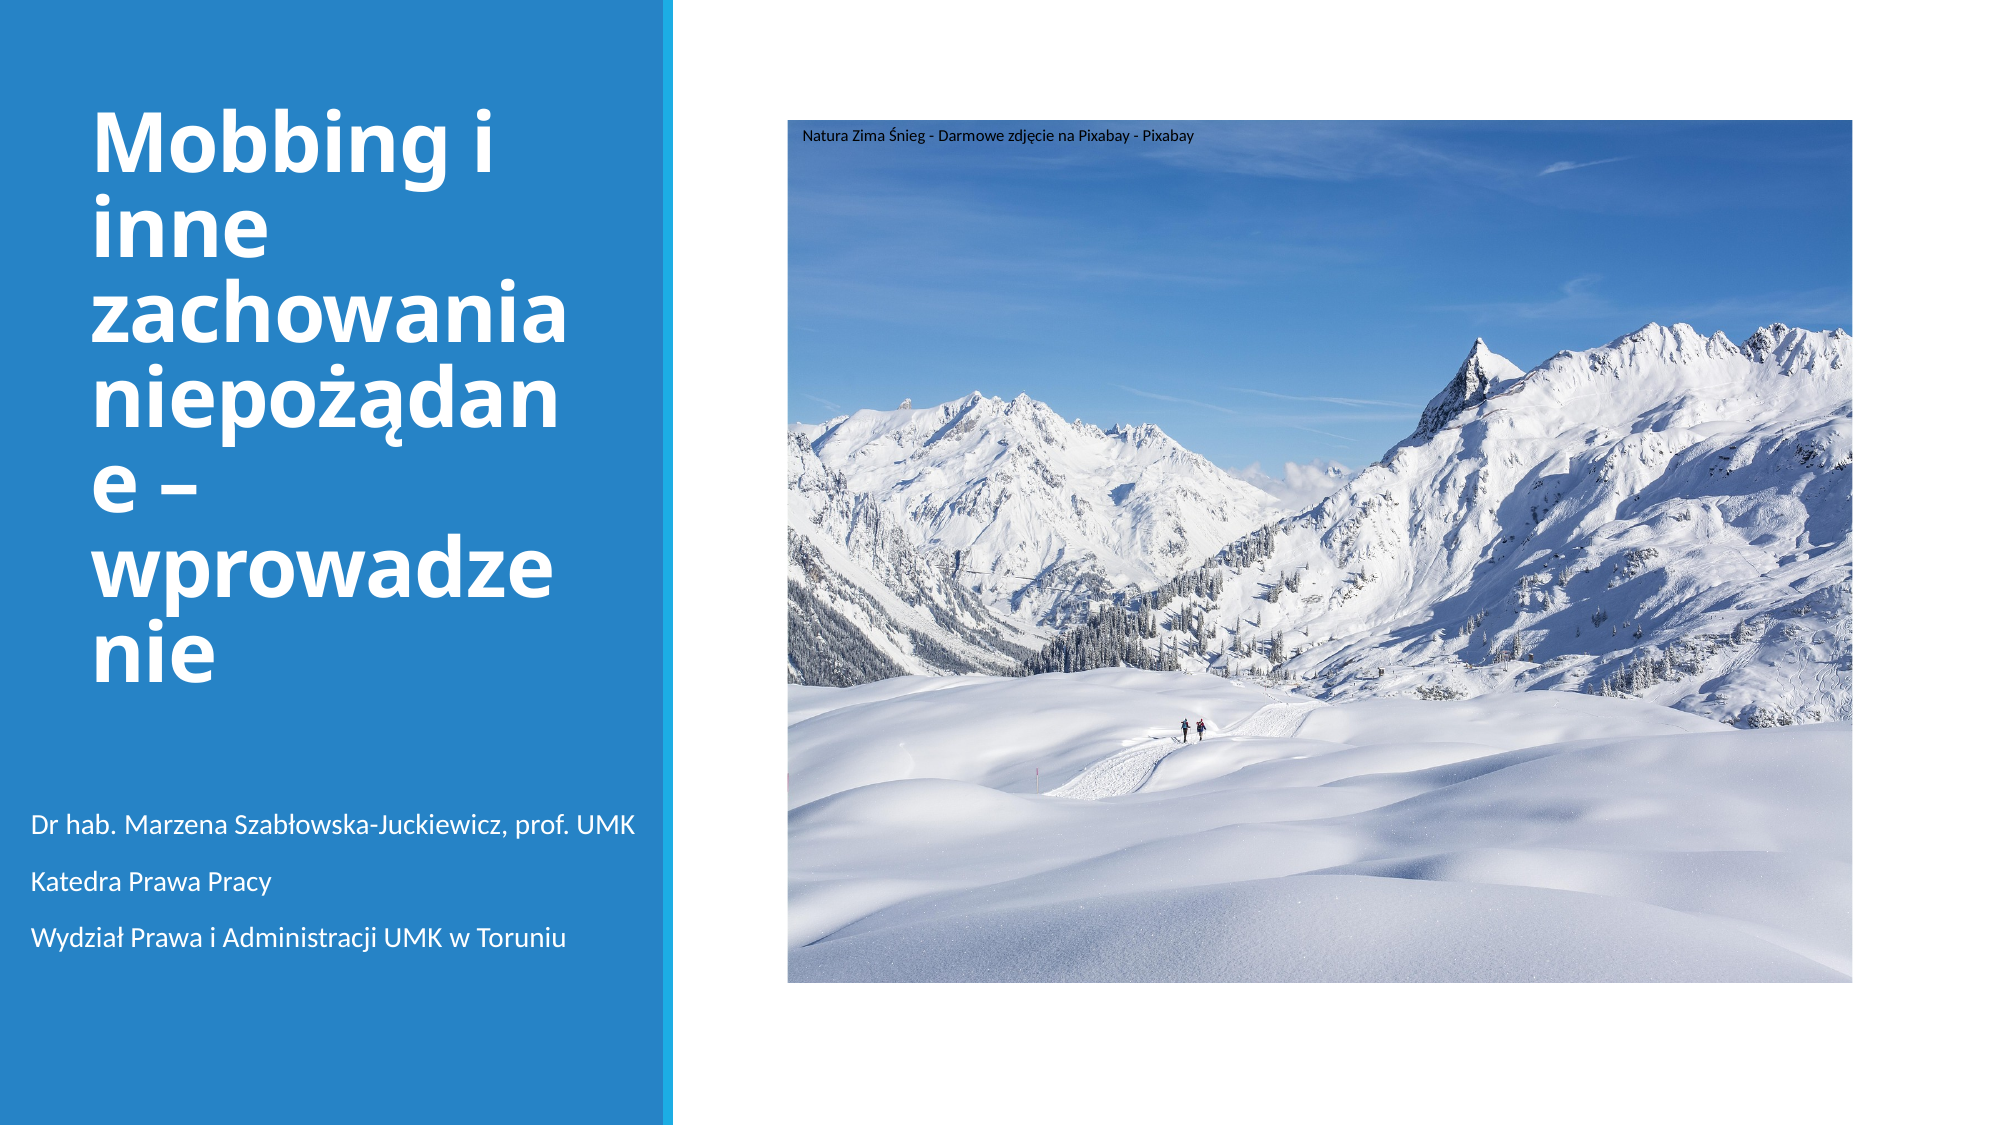

# Mobbing i inne zachowania niepożądane – wprowadzenie
Natura Zima Śnieg - Darmowe zdjęcie na Pixabay - Pixabay
Dr hab. Marzena Szabłowska-Juckiewicz, prof. UMK
Katedra Prawa Pracy
Wydział Prawa i Administracji UMK w Toruniu